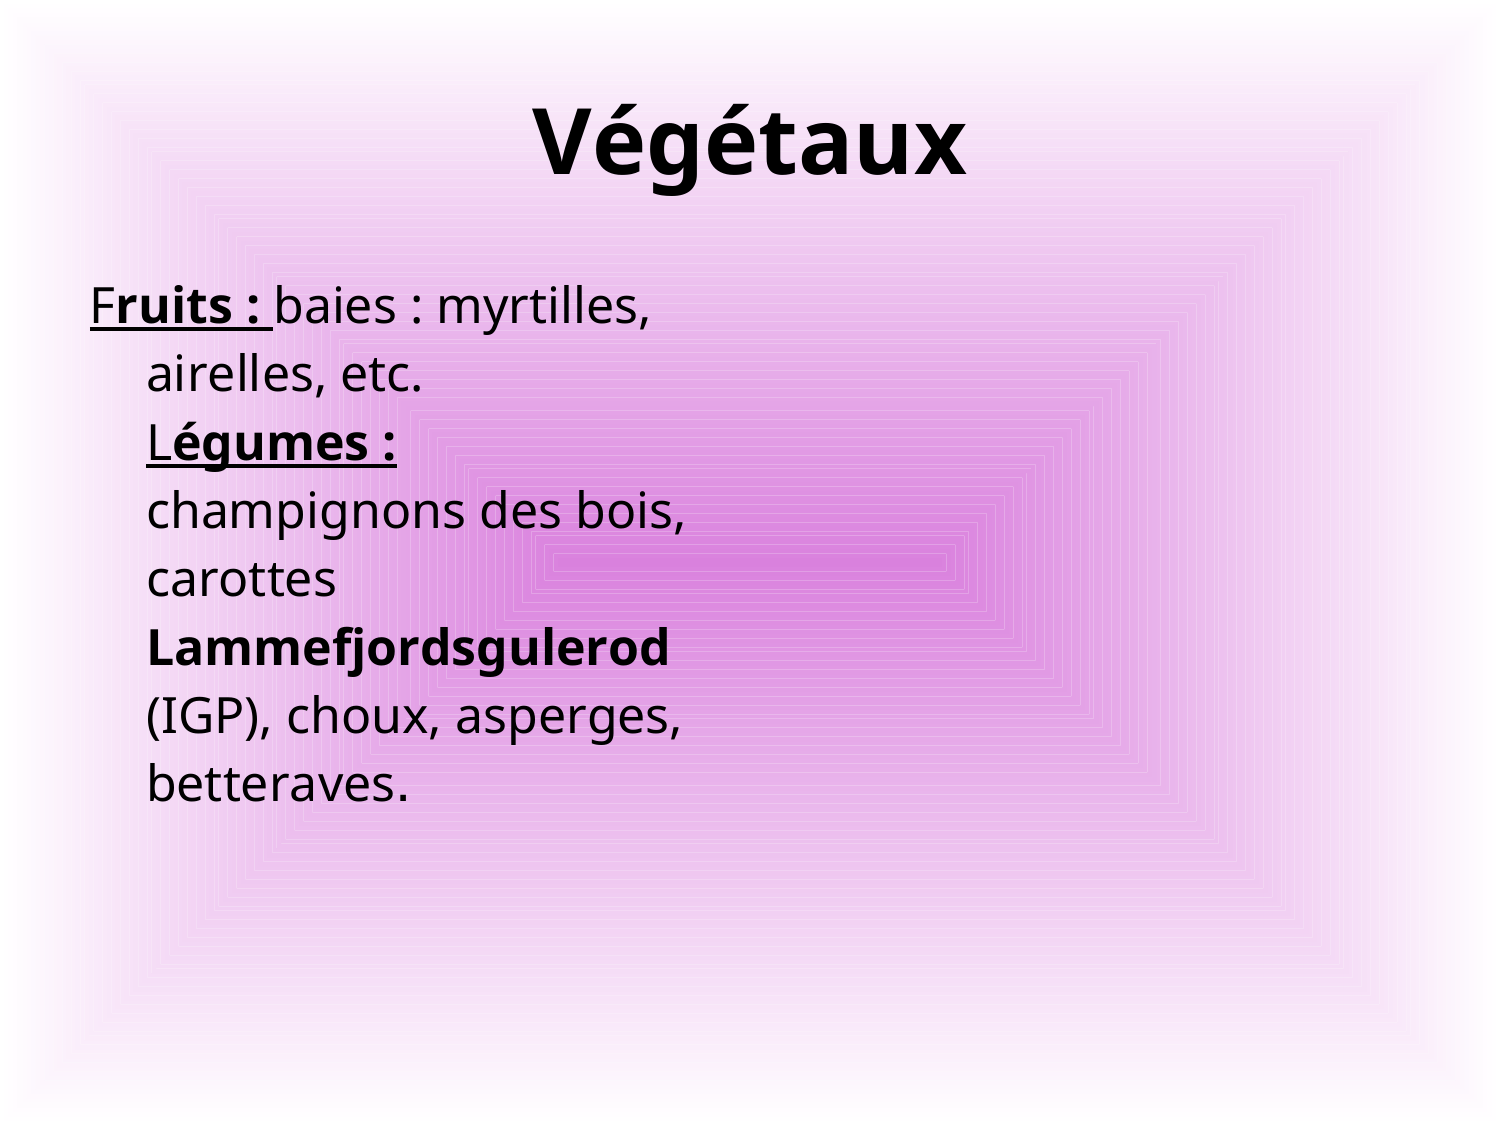

# Végétaux
Fruits : baies : myrtilles, airelles, etc.
Légumes : champignons des bois, carottes Lammefjordsgulerod (IGP), choux, asperges, betteraves.